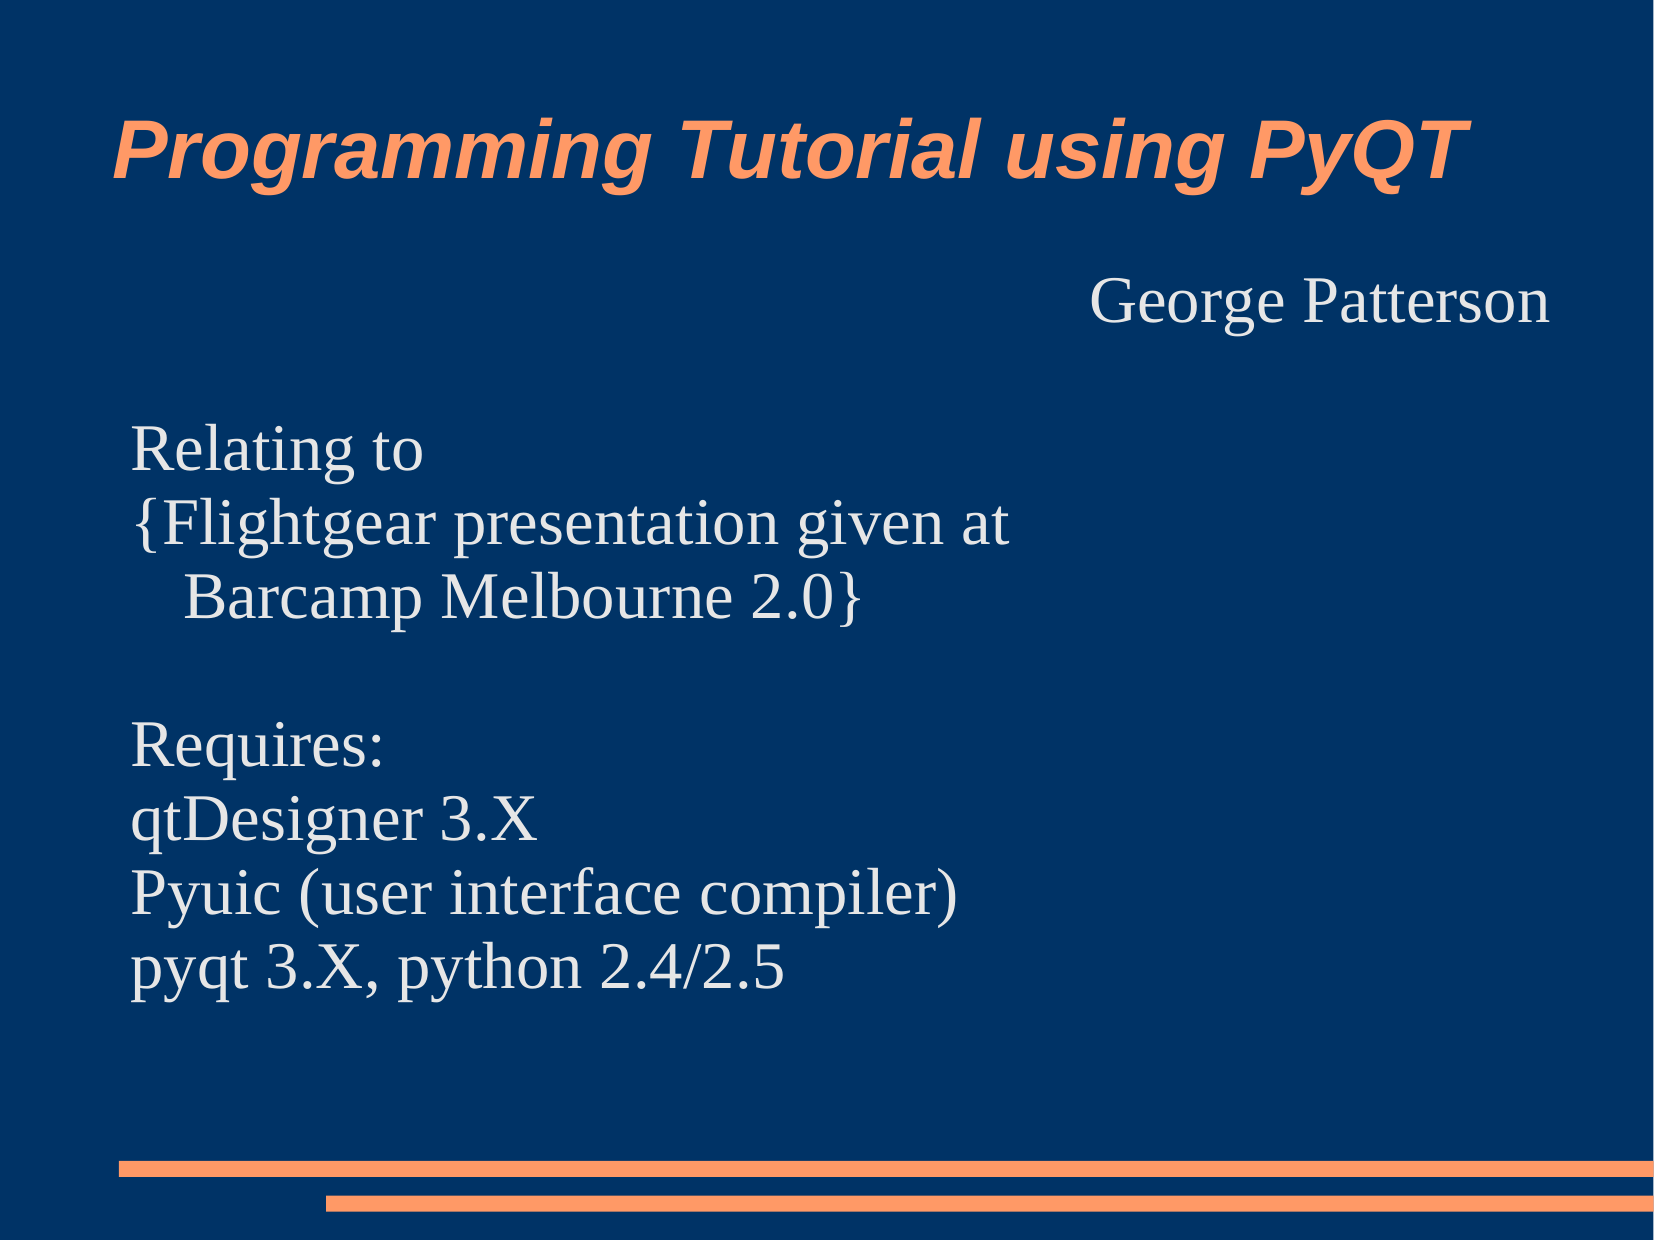

# Programming Tutorial using PyQT
George Patterson
Relating to
{Flightgear presentation given at
Barcamp Melbourne 2.0}
Requires:
qtDesigner 3.X
Pyuic (user interface compiler)
pyqt 3.X, python 2.4/2.5